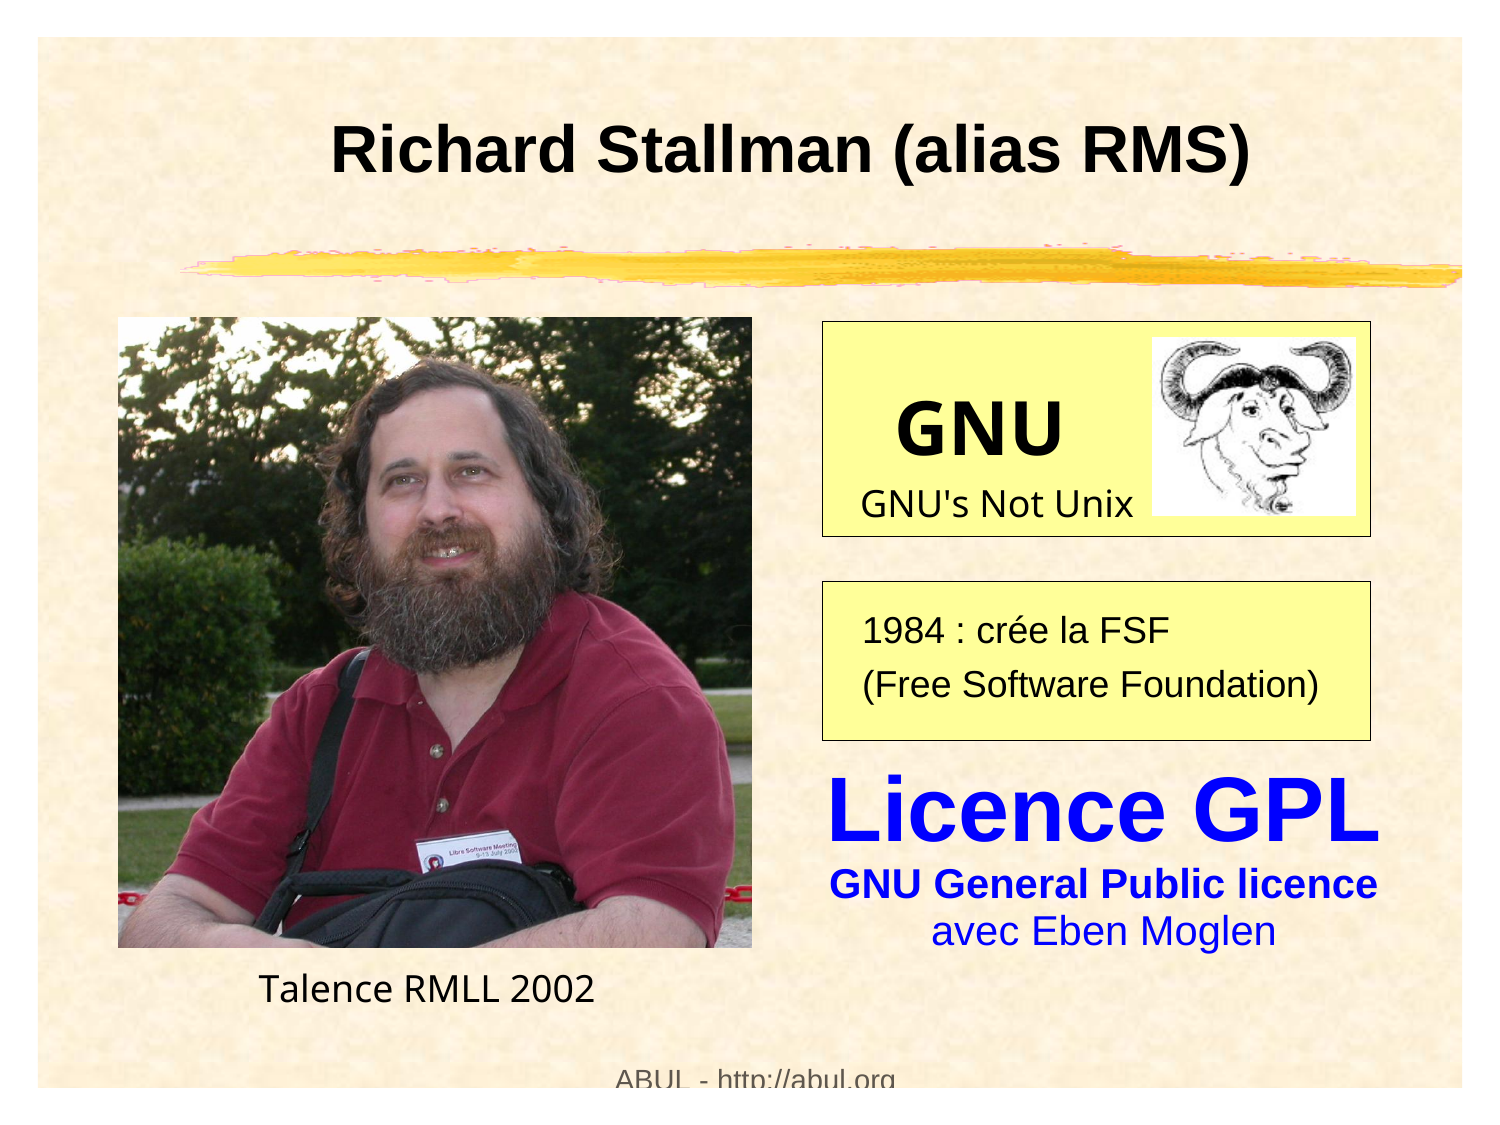

Richard Stallman (alias RMS)
GNU
GNU's Not Unix
1984 : crée la FSF
(Free Software Foundation)
Licence GPL
GNU General Public licence
avec Eben Moglen
Talence RMLL 2002